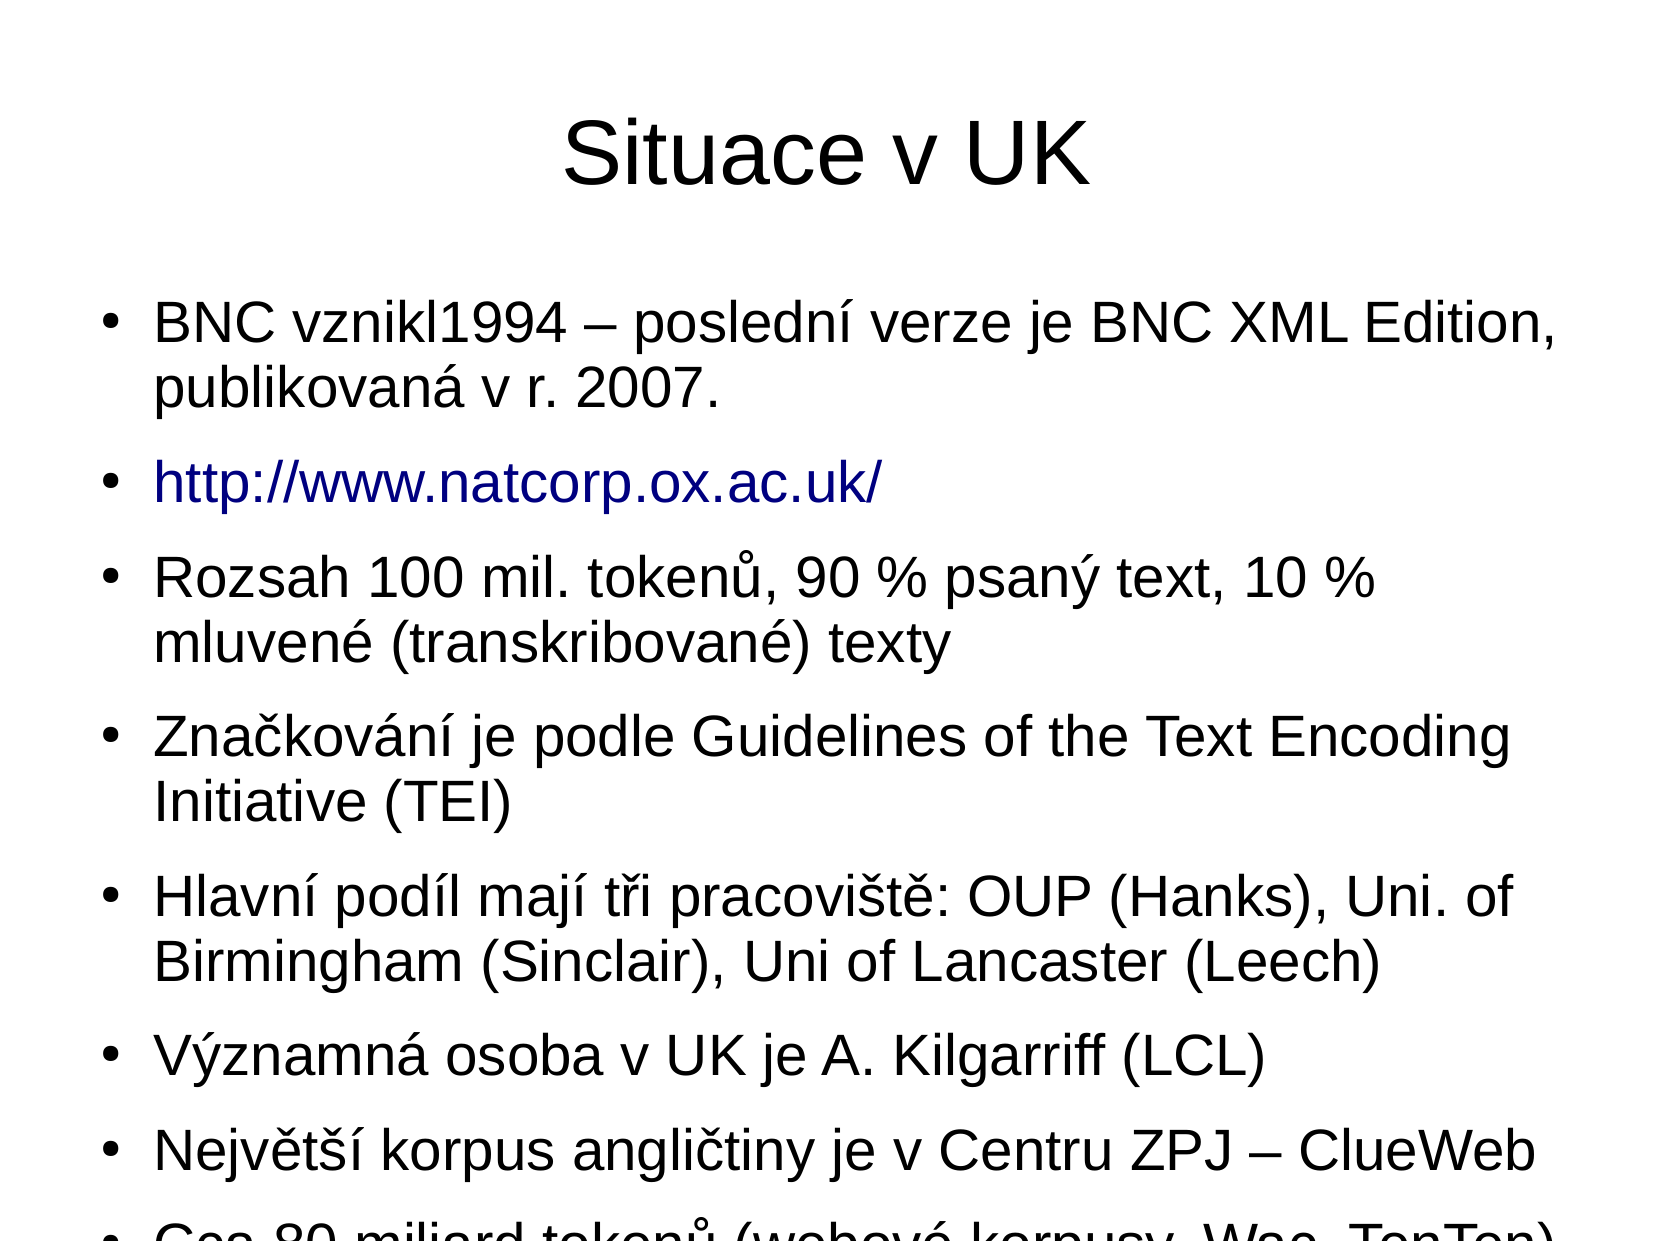

# Situace v UK
BNC vznikl1994 – poslední verze je BNC XML Edition, publikovaná v r. 2007.
http://www.natcorp.ox.ac.uk/
Rozsah 100 mil. tokenů, 90 % psaný text, 10 % mluvené (transkribované) texty
Značkování je podle Guidelines of the Text Encoding Initiative (TEI)
Hlavní podíl mají tři pracoviště: OUP (Hanks), Uni. of Birmingham (Sinclair), Uni of Lancaster (Leech)
Významná osoba v UK je A. Kilgarriff (LCL)
Největší korpus angličtiny je v Centru ZPJ – ClueWeb
Cca 80 miliard tokenů (webové korpusy, Wac, TenTen)